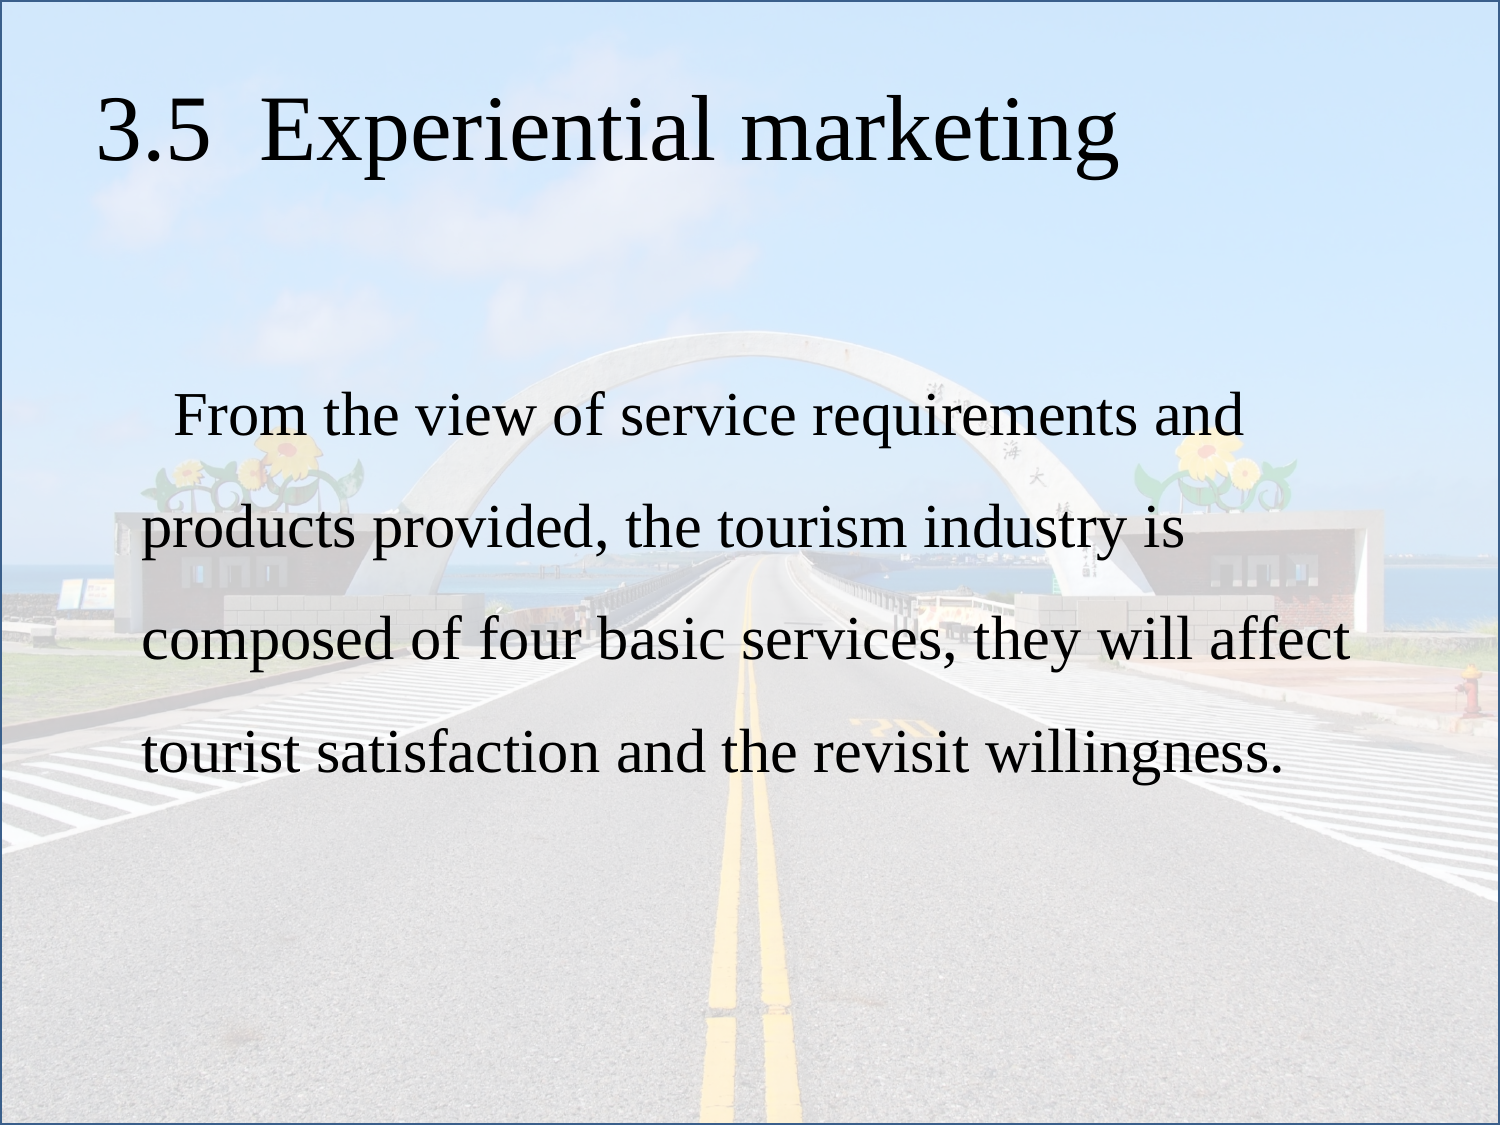

# 3.5 Experiential marketing
 From the view of service requirements and products provided, the tourism industry is composed of four basic services, they will affect tourist satisfaction and the revisit willingness.